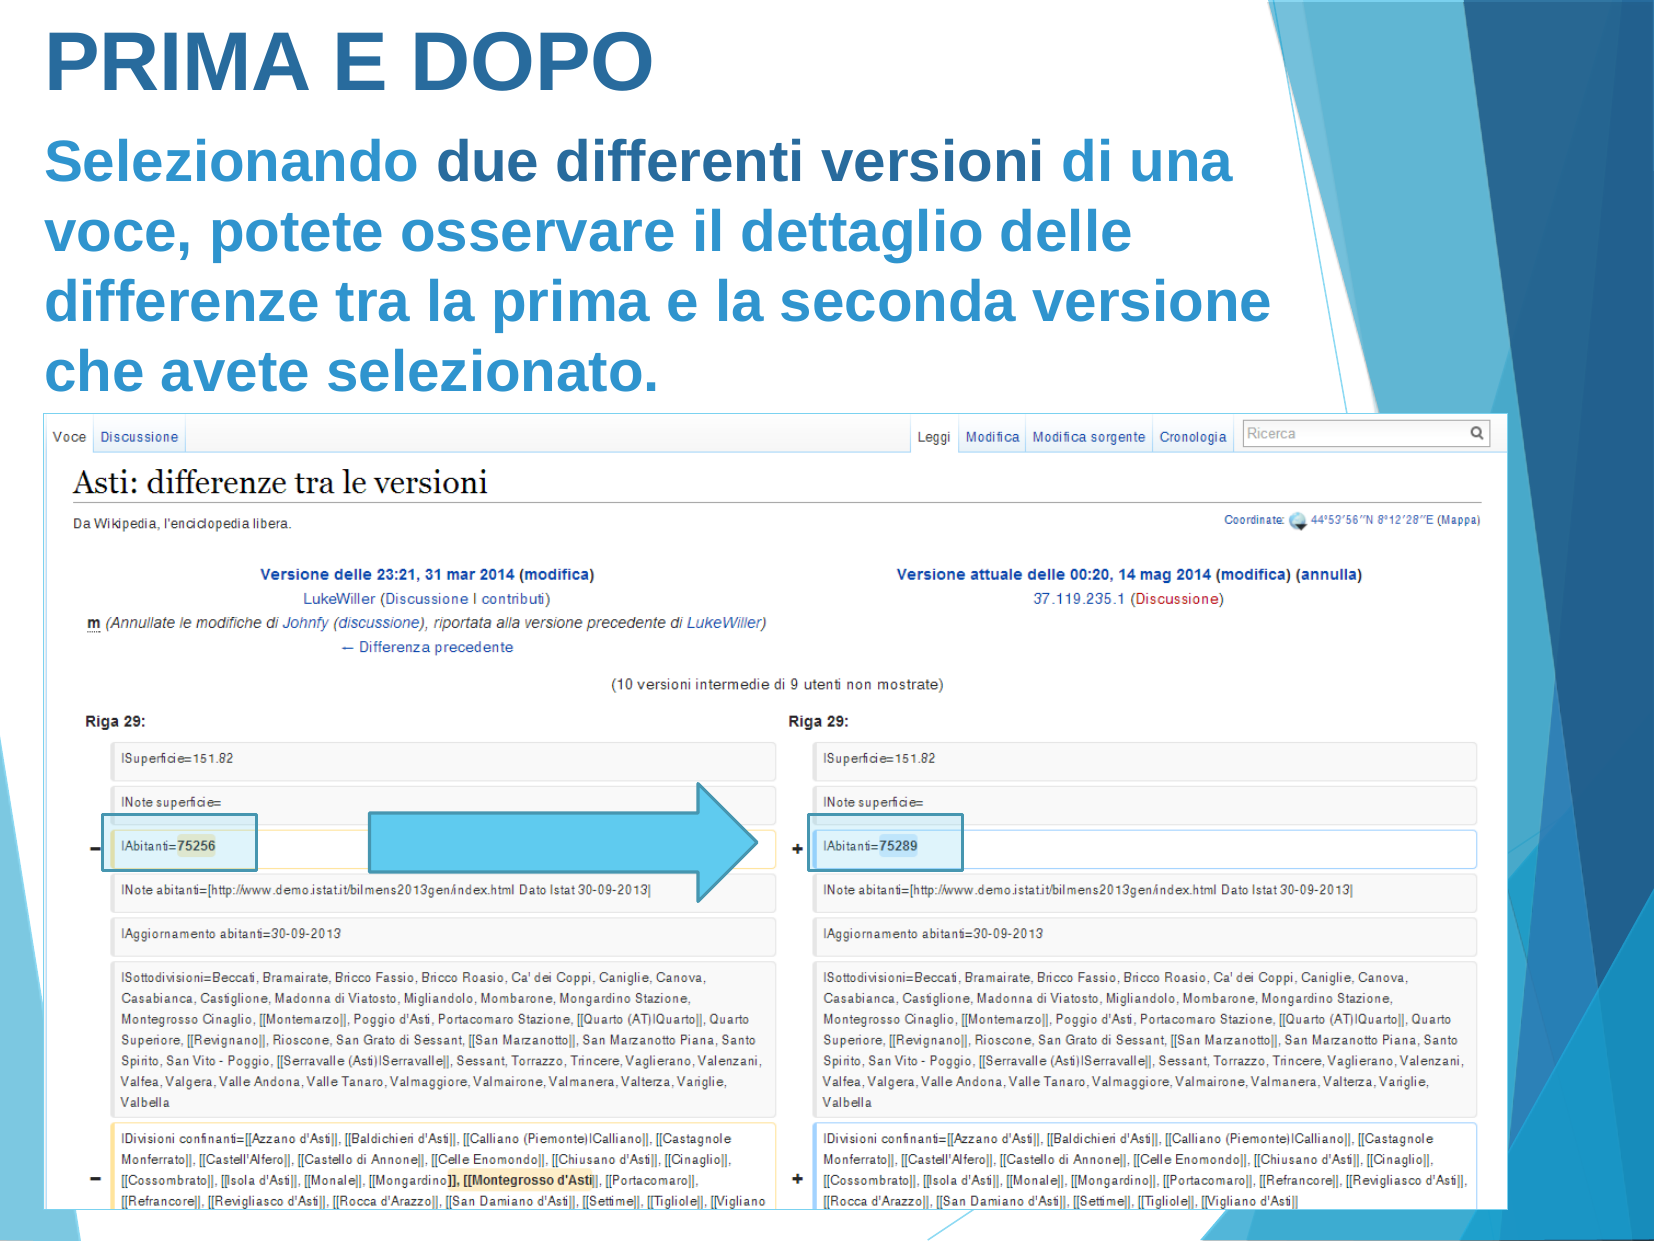

PRIMA E DOPO
Selezionando due differenti versioni di una voce, potete osservare il dettaglio delle differenze tra la prima e la seconda versione che avete selezionato.